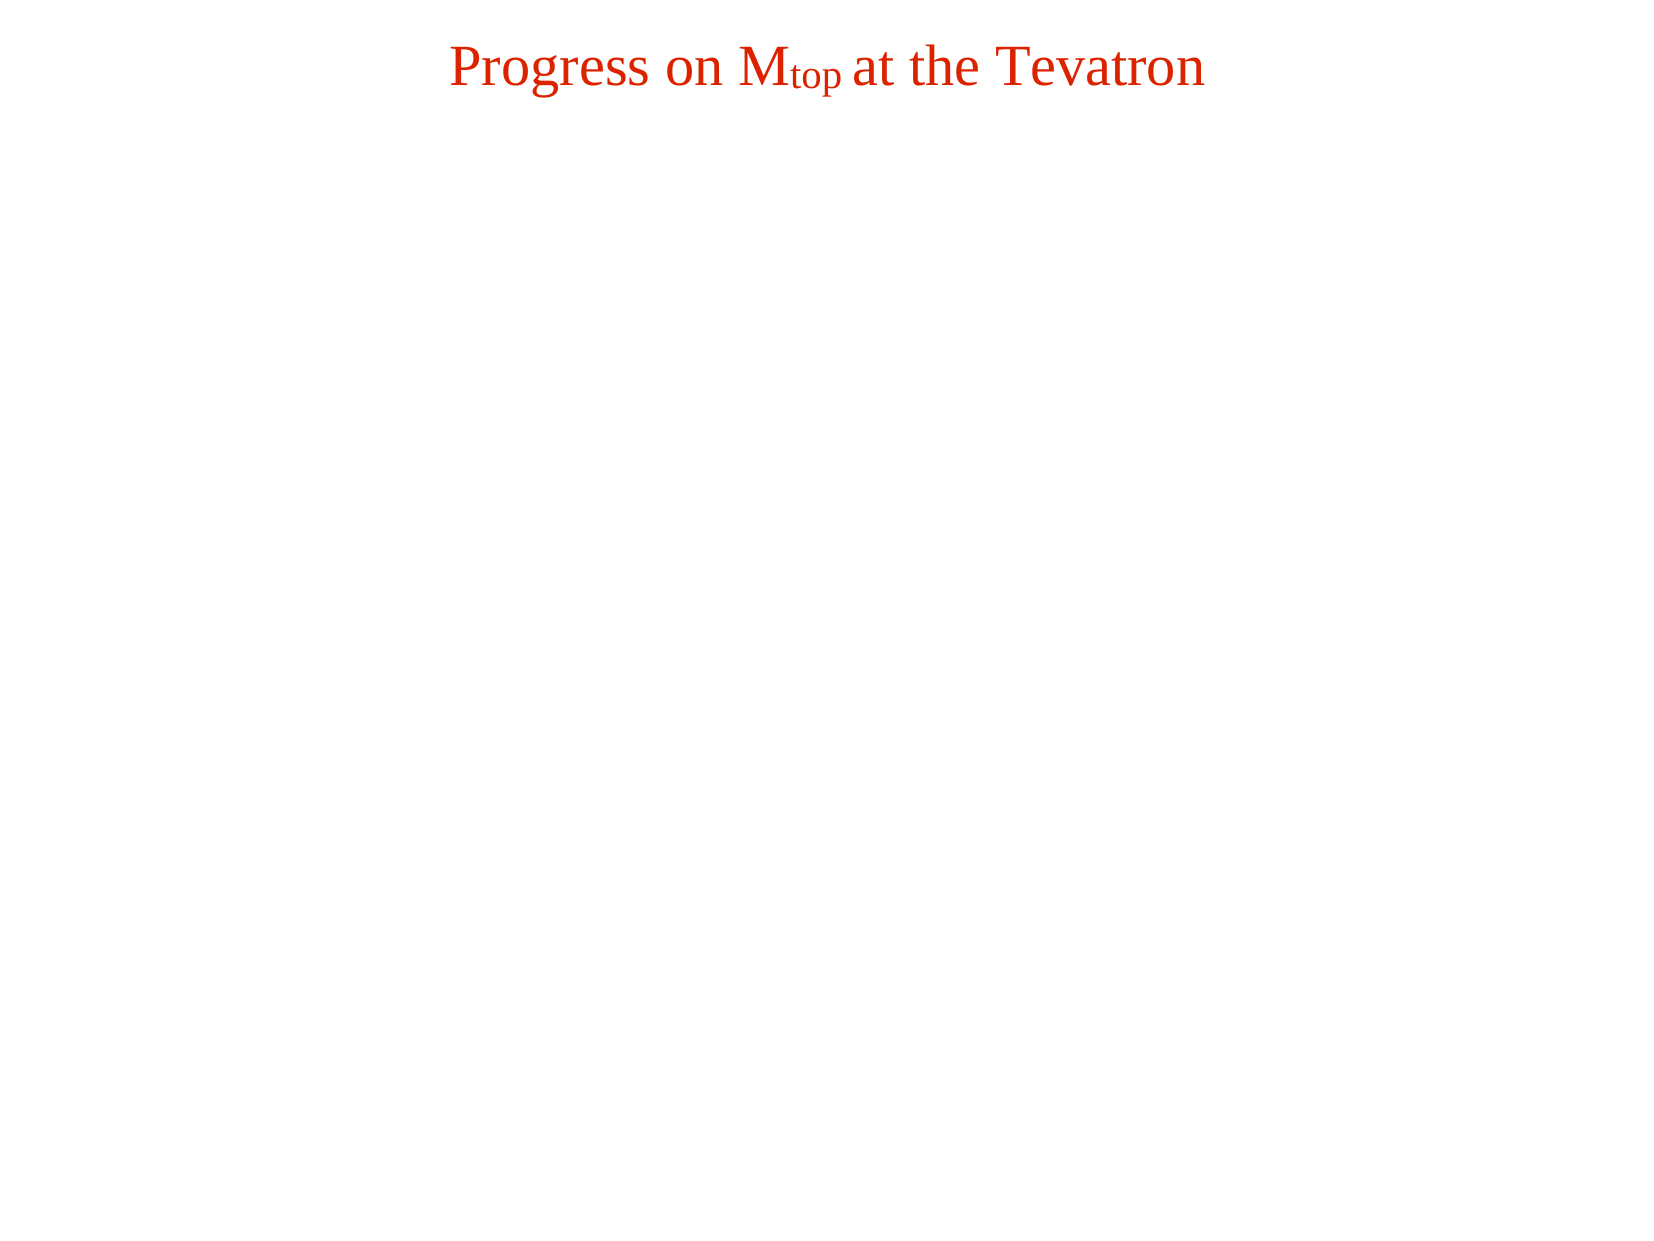

# Progress on Mtop at the Tevatron